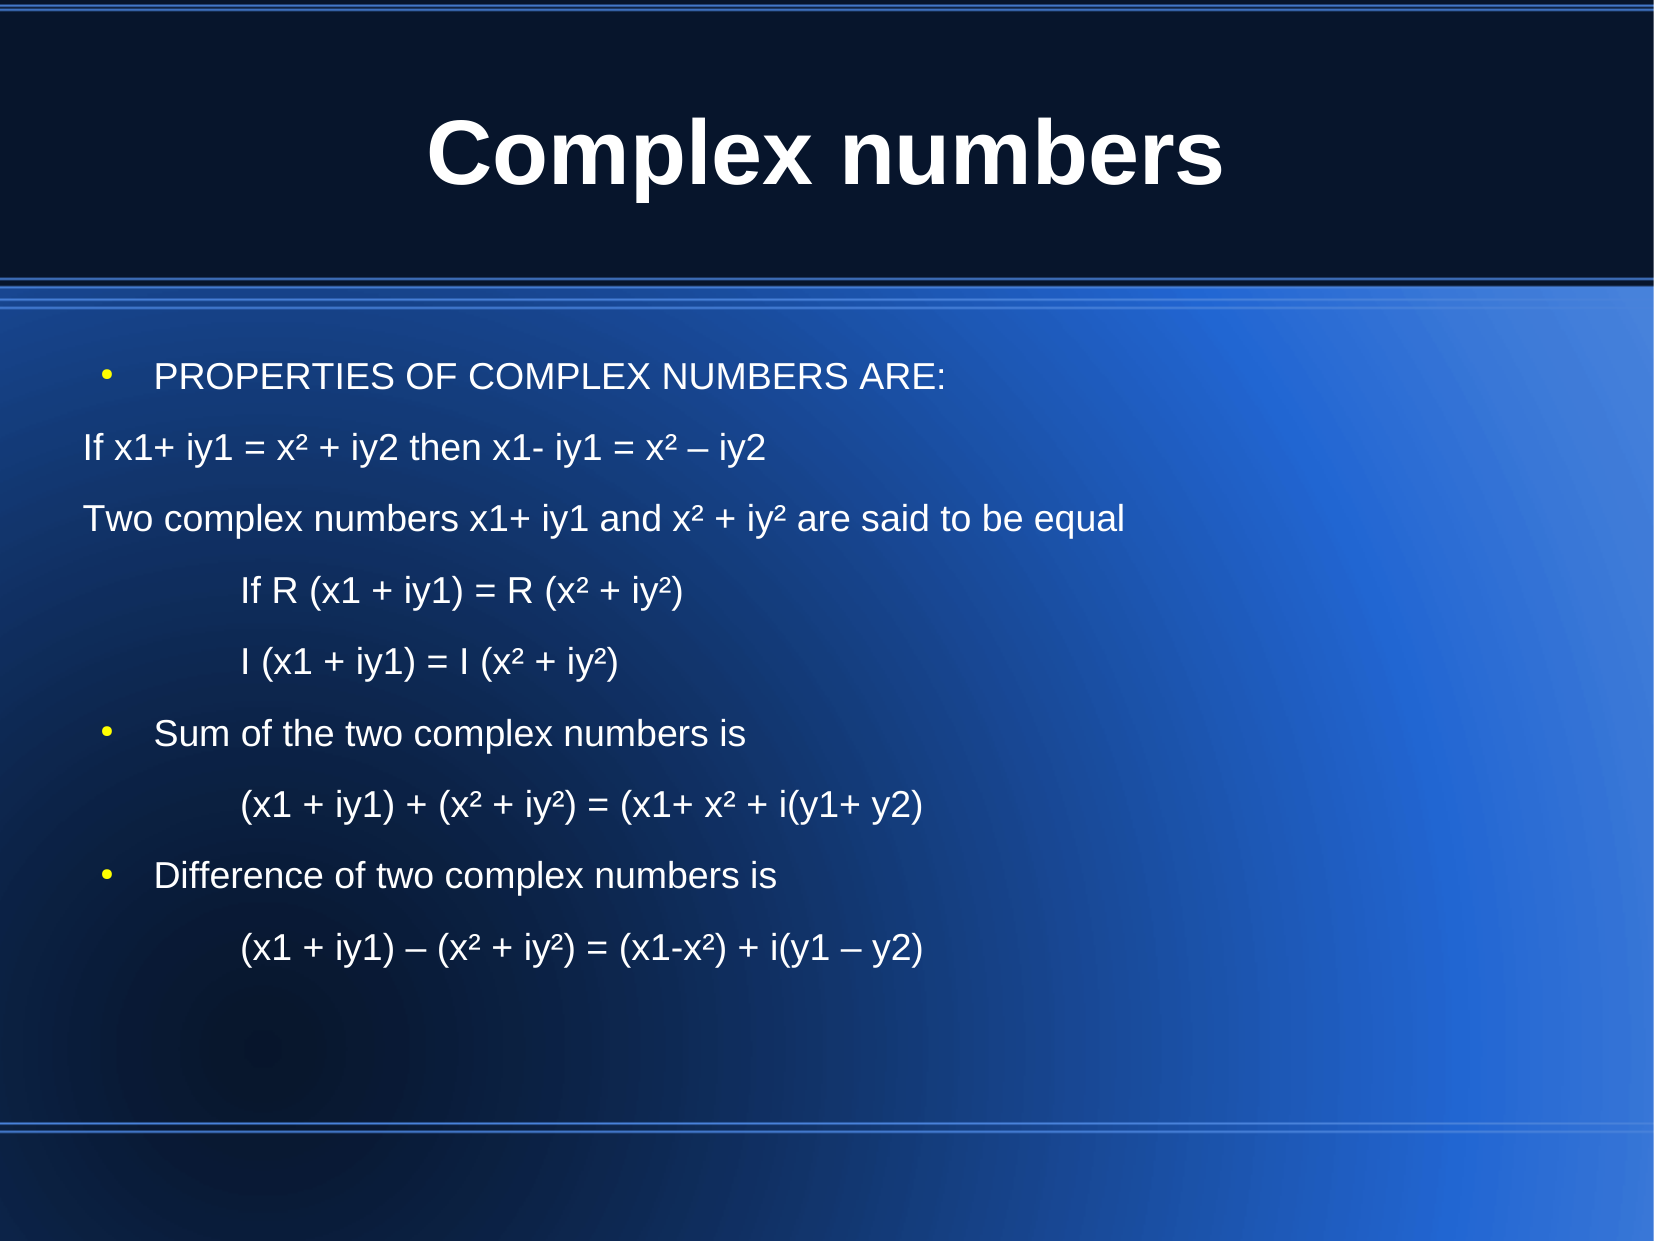

# Complex numbers
PROPERTIES OF COMPLEX NUMBERS ARE:
If x1+ iy1 = x² + iy2 then x1- iy1 = x² – iy2
Two complex numbers x1+ iy1 and x² + iy² are said to be equal
 If R (x1 + iy1) = R (x² + iy²)
 I (x1 + iy1) = I (x² + iy²)
Sum of the two complex numbers is
 (x1 + iy1) + (x² + iy²) = (x1+ x² + i(y1+ y2)
Difference of two complex numbers is
 (x1 + iy1) – (x² + iy²) = (x1-x²) + i(y1 – y2)